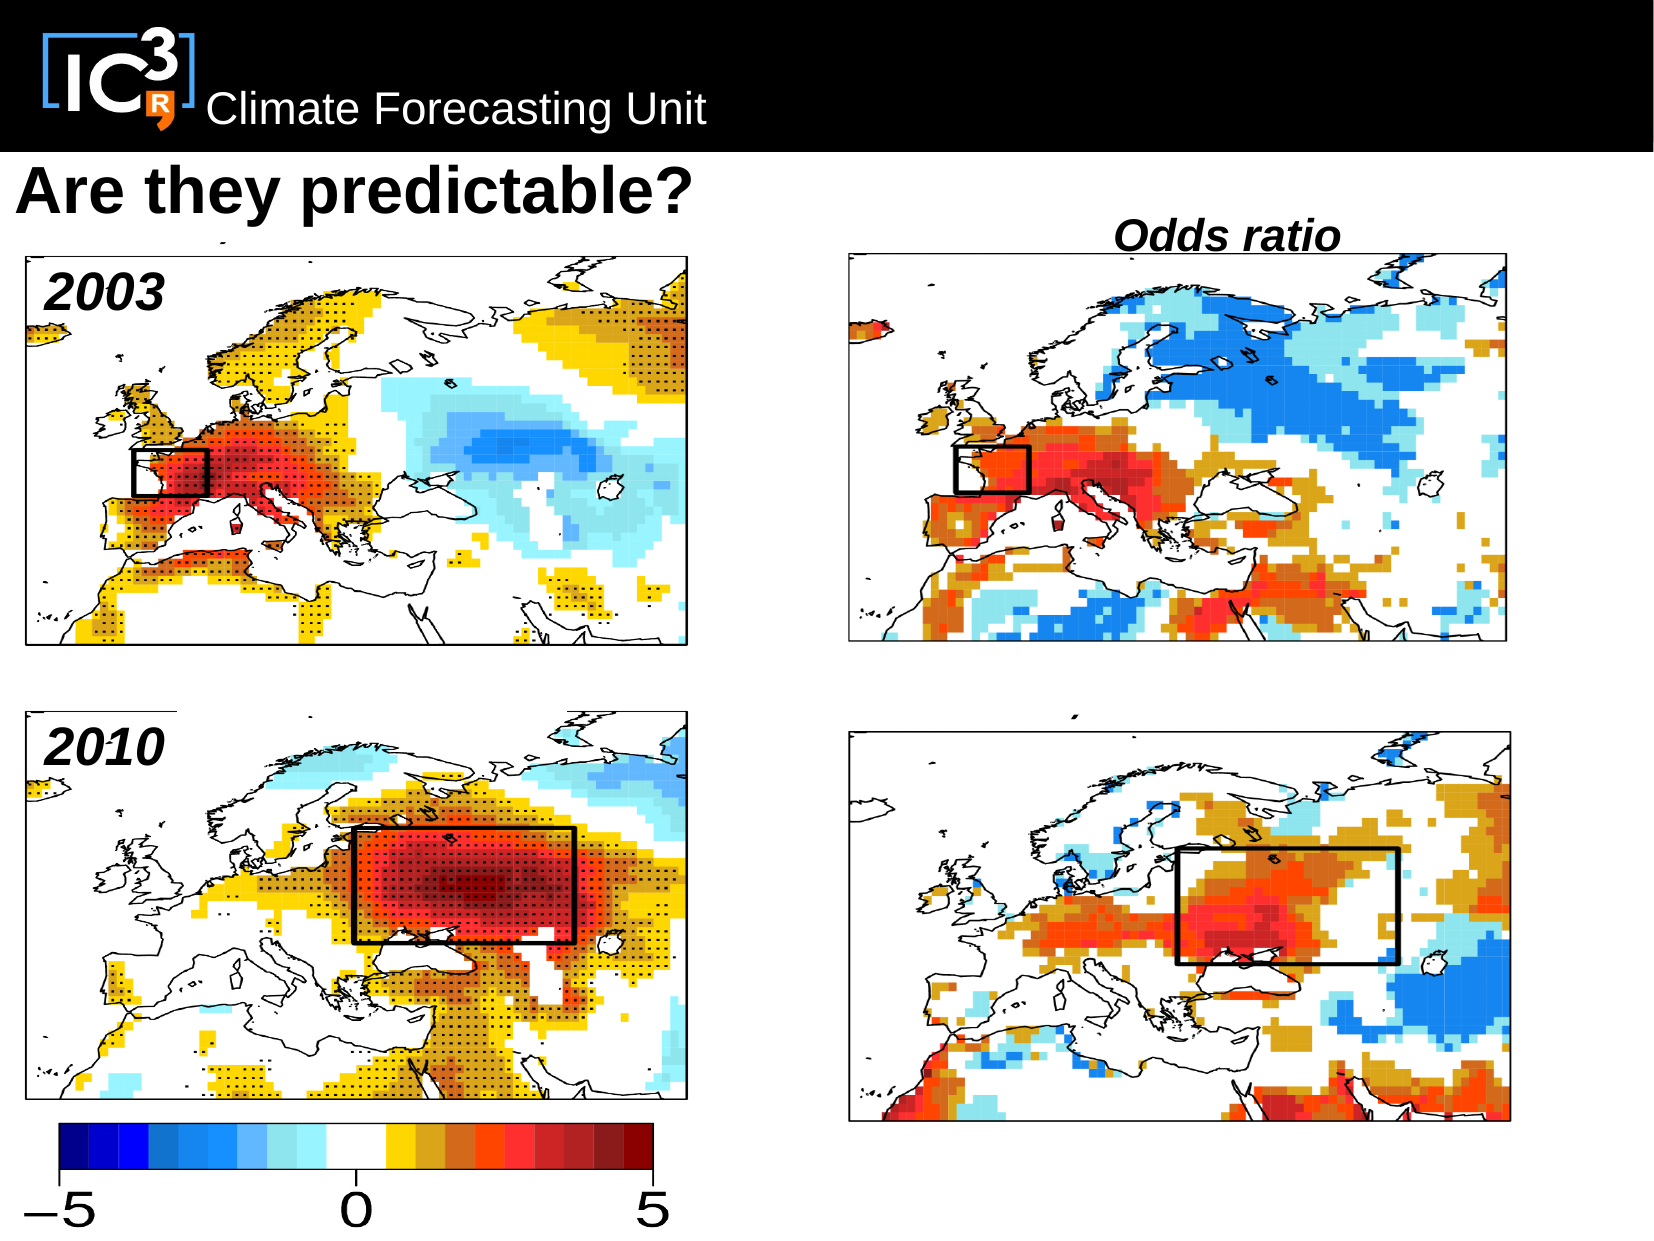

Climate Forecasting Unit
Are they predictable?
Odds ratio
2003
2010